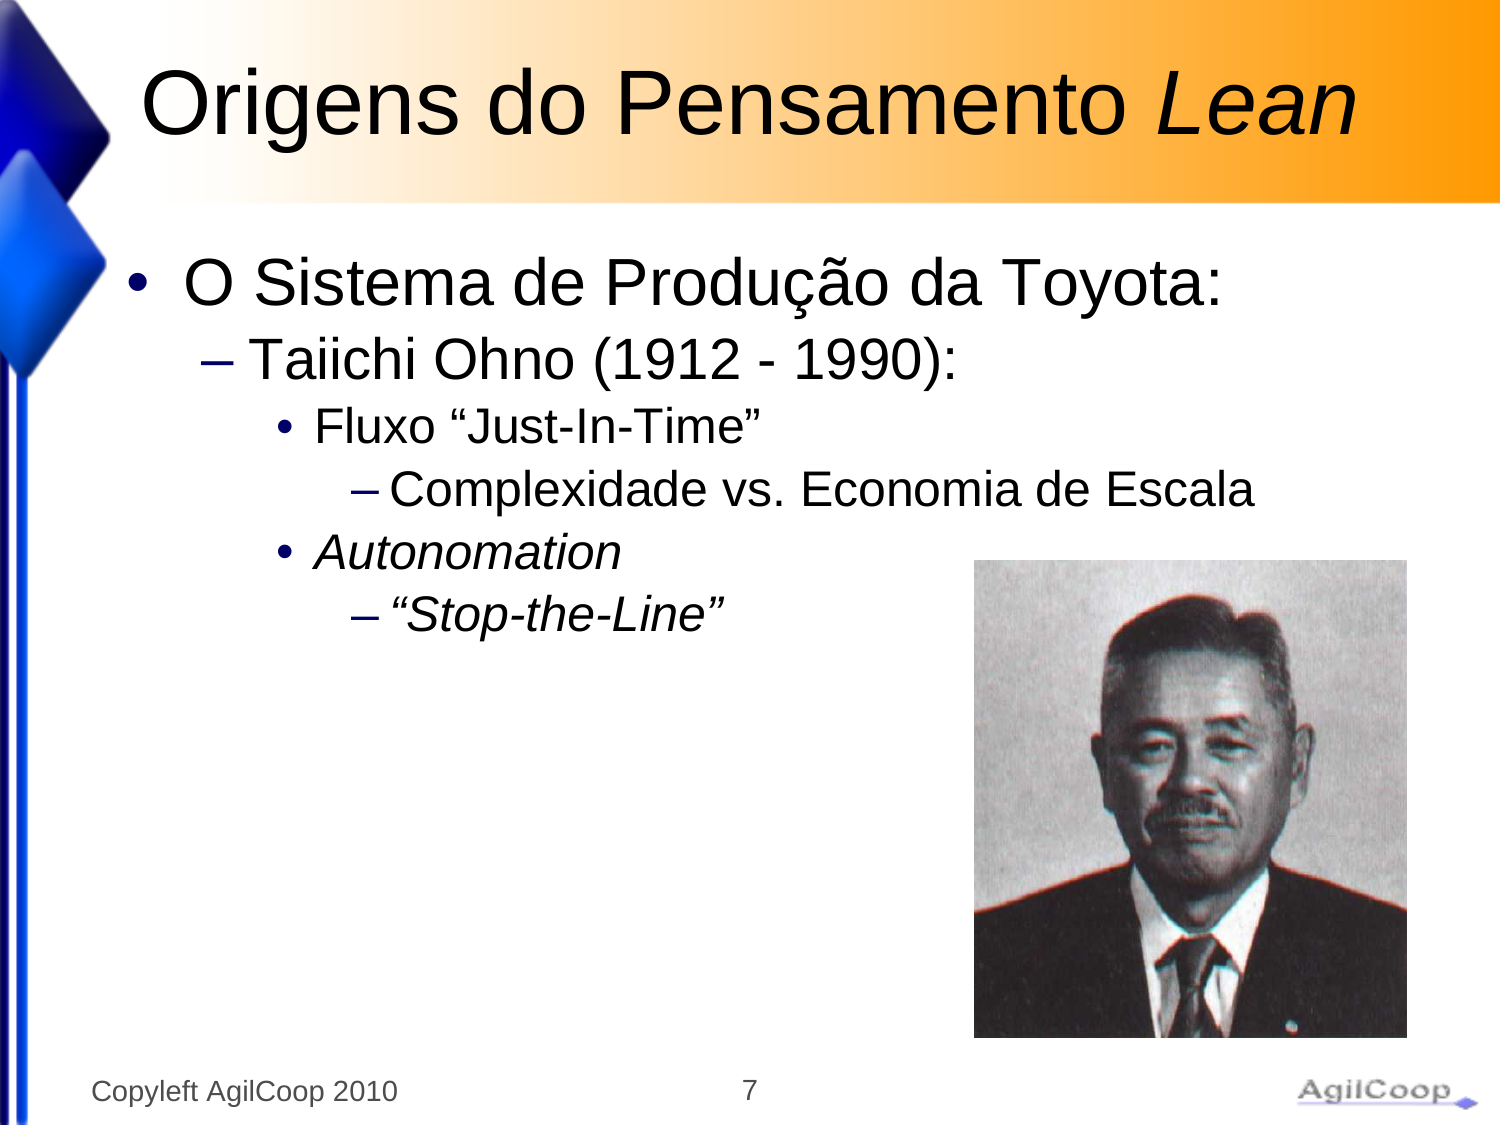

# Origens do Pensamento Lean
O Sistema de Produção da Toyota:
Taiichi Ohno (1912 - 1990):
Fluxo “Just-In-Time”
Complexidade vs. Economia de Escala
Autonomation
“Stop-the-Line”
Copyleft AgilCoop 2010
7